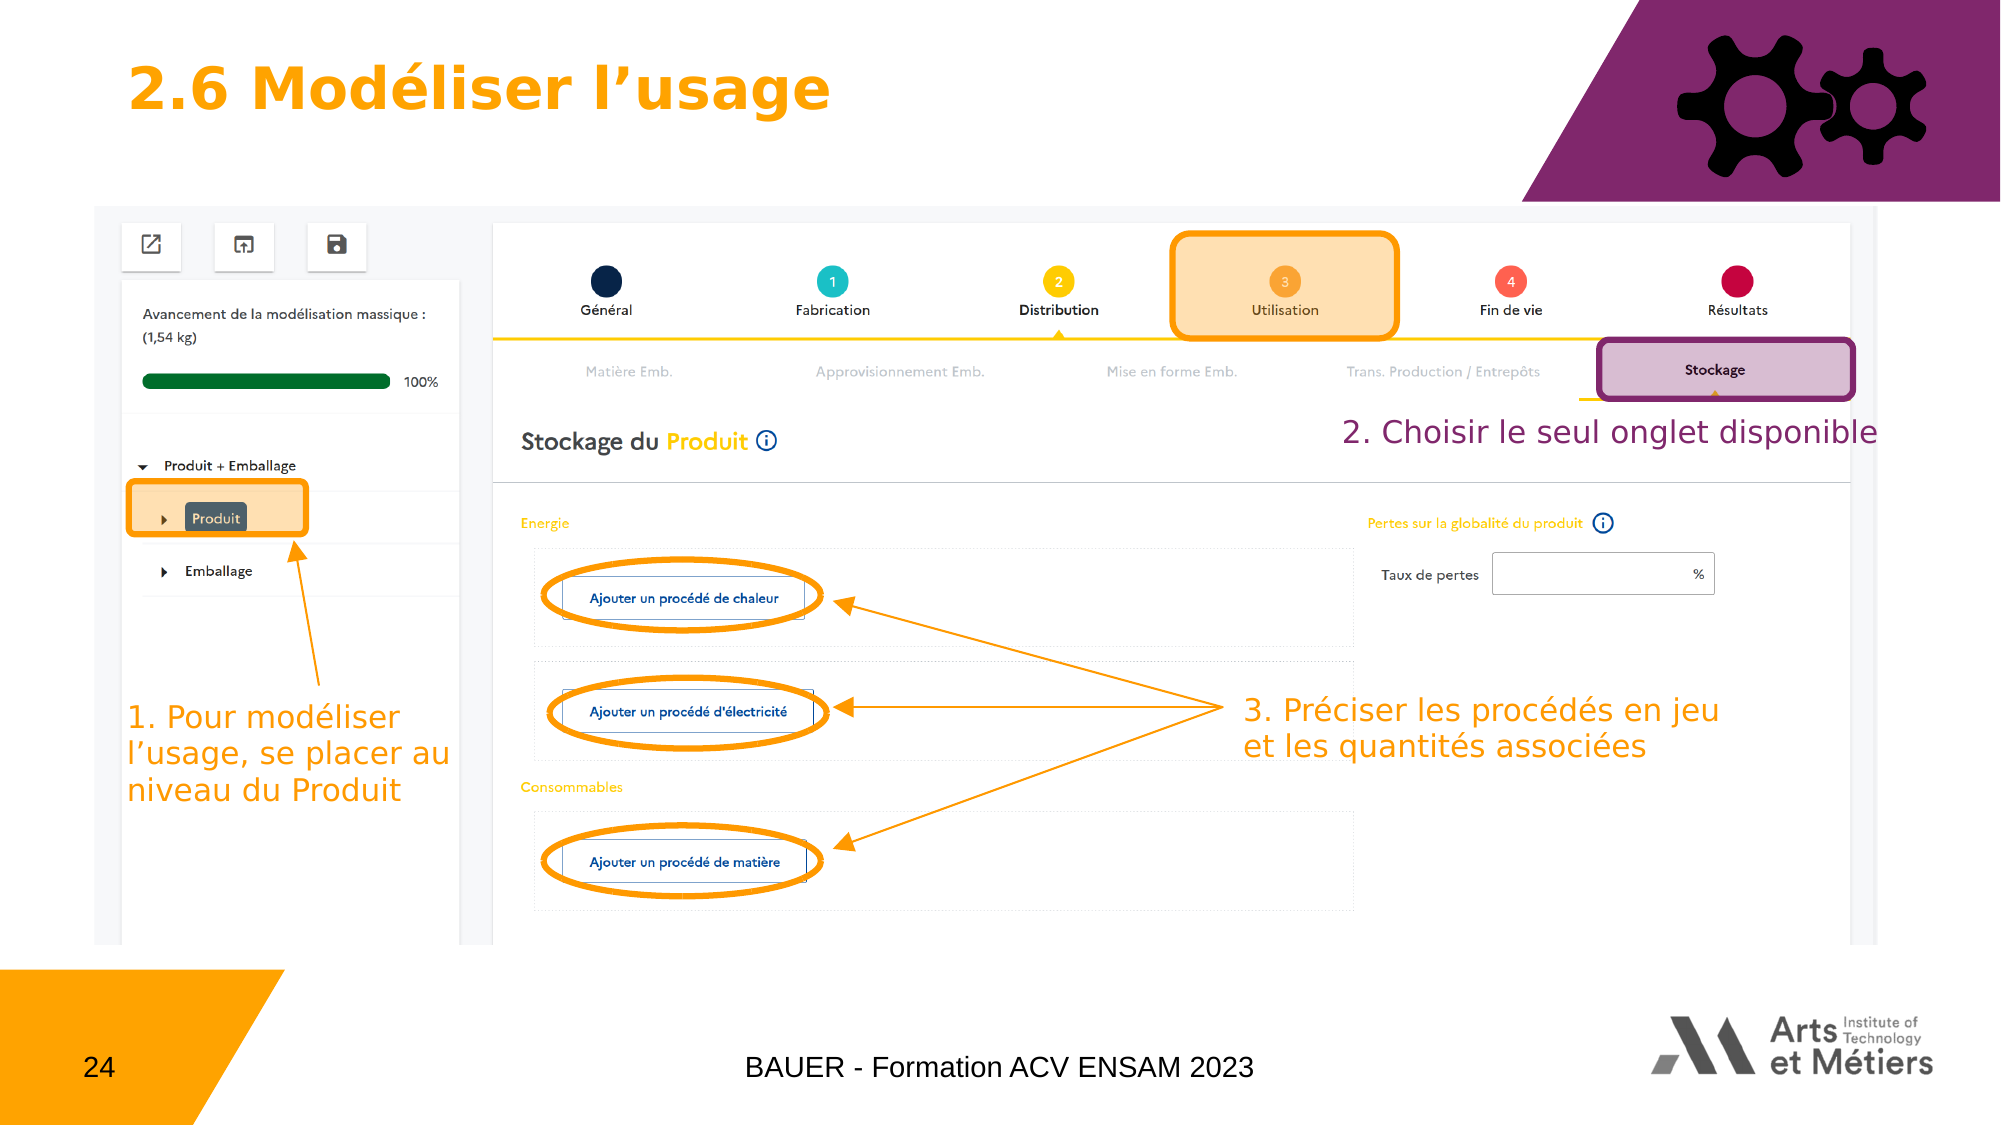

# 2.6 Modéliser l’usage
2. Choisir le seul onglet disponible
3. Préciser les procédés en jeu et les quantités associées
1. Pour modéliser l’usage, se placer au niveau du Produit